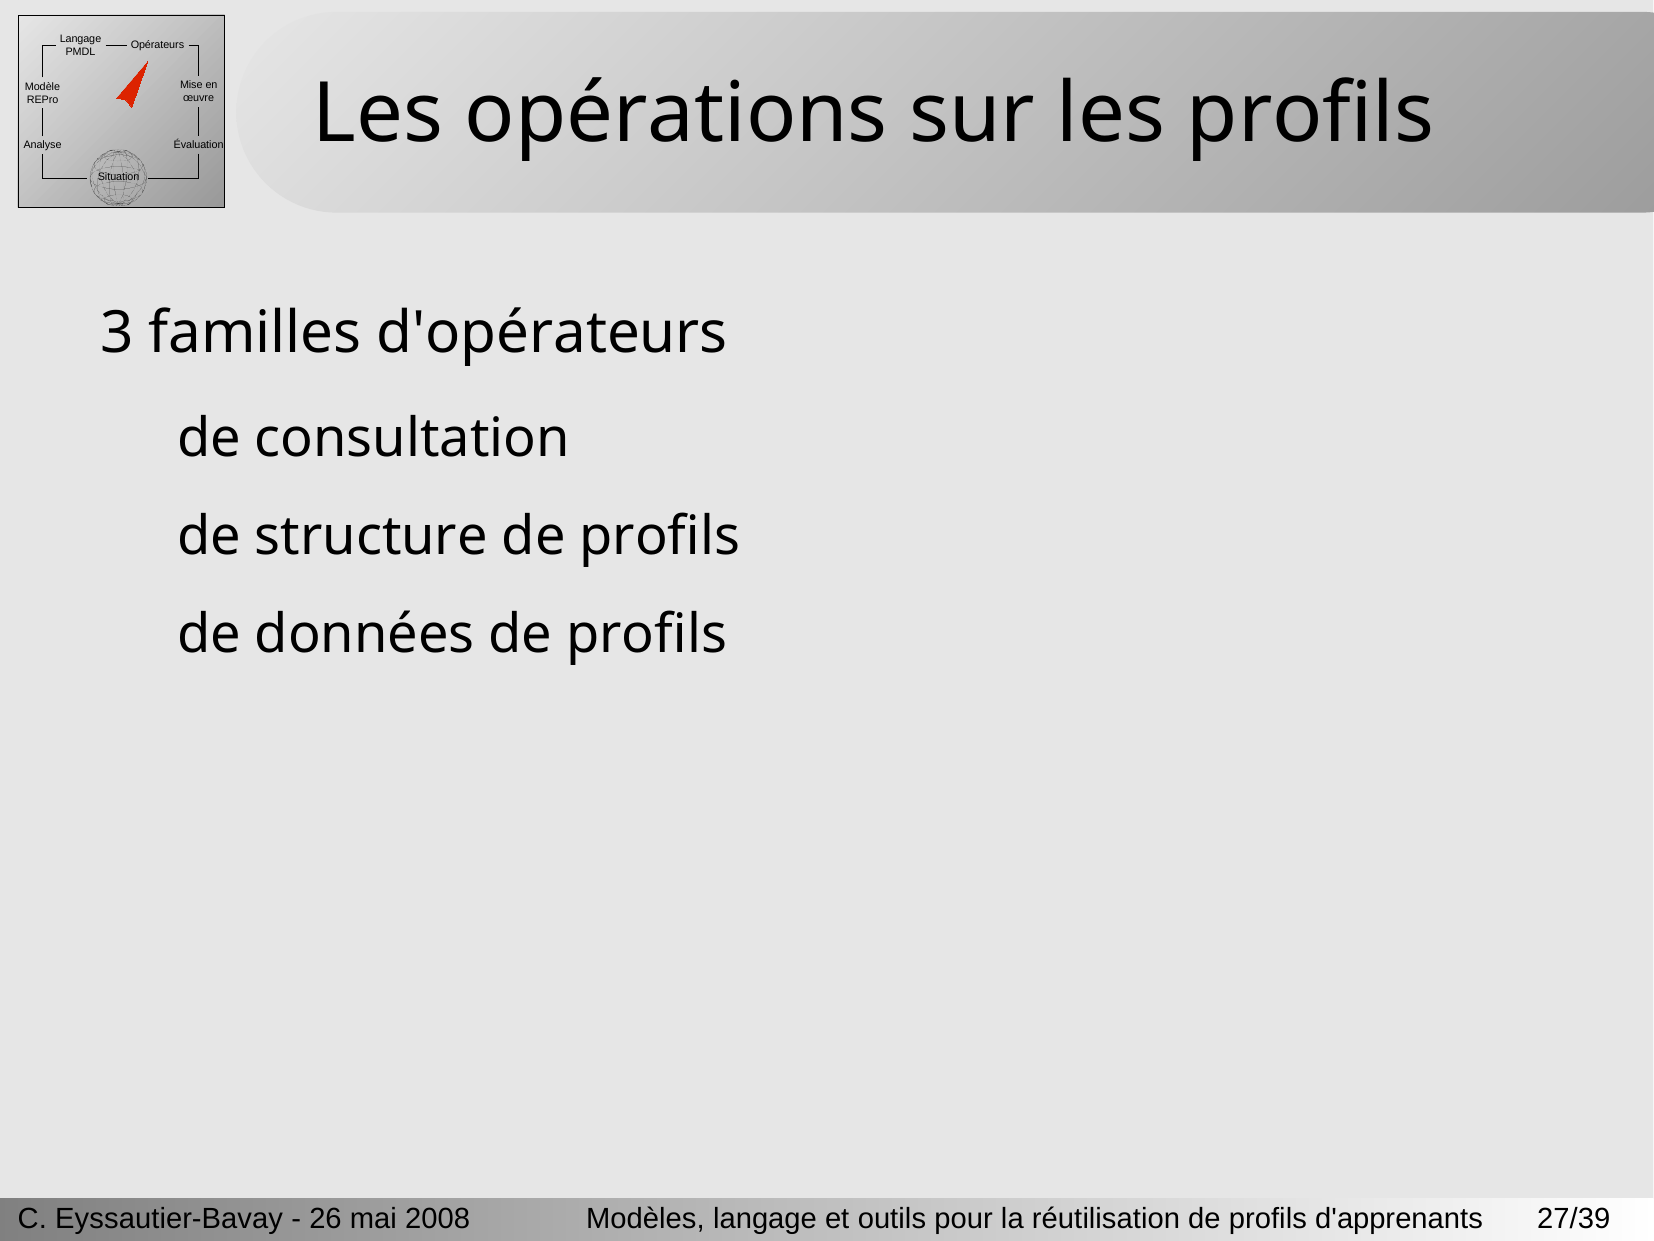

# Les opérations sur les profils
3 familles d'opérateurs
de consultation
de structure de profils
de données de profils
07 Mars 2008
Modèles, langage et outils pour la réutilisation de profils d'apprenants
27